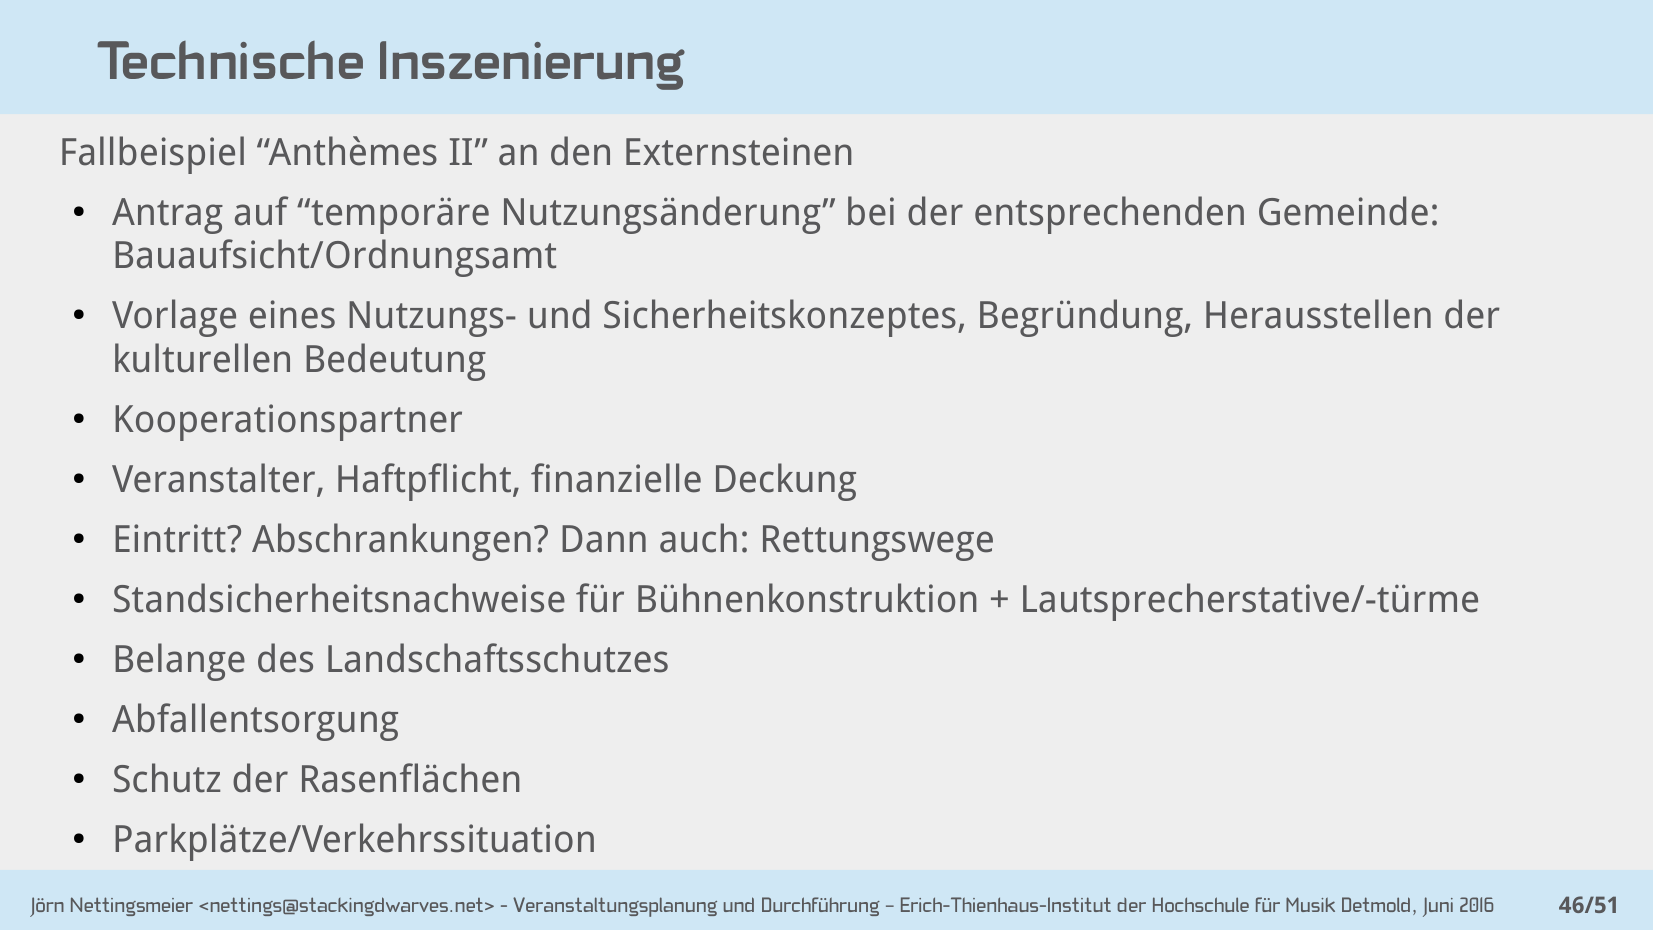

# Technische Inszenierung
Fallbeispiel “Anthèmes II” an den Externsteinen
Antrag auf “temporäre Nutzungsänderung” bei der entsprechenden Gemeinde: Bauaufsicht/Ordnungsamt
Vorlage eines Nutzungs- und Sicherheitskonzeptes, Begründung, Herausstellen der kulturellen Bedeutung
Kooperationspartner
Veranstalter, Haftpflicht, finanzielle Deckung
Eintritt? Abschrankungen? Dann auch: Rettungswege
Standsicherheitsnachweise für Bühnenkonstruktion + Lautsprecherstative/-türme
Belange des Landschaftsschutzes
Abfallentsorgung
Schutz der Rasenflächen
Parkplätze/Verkehrssituation